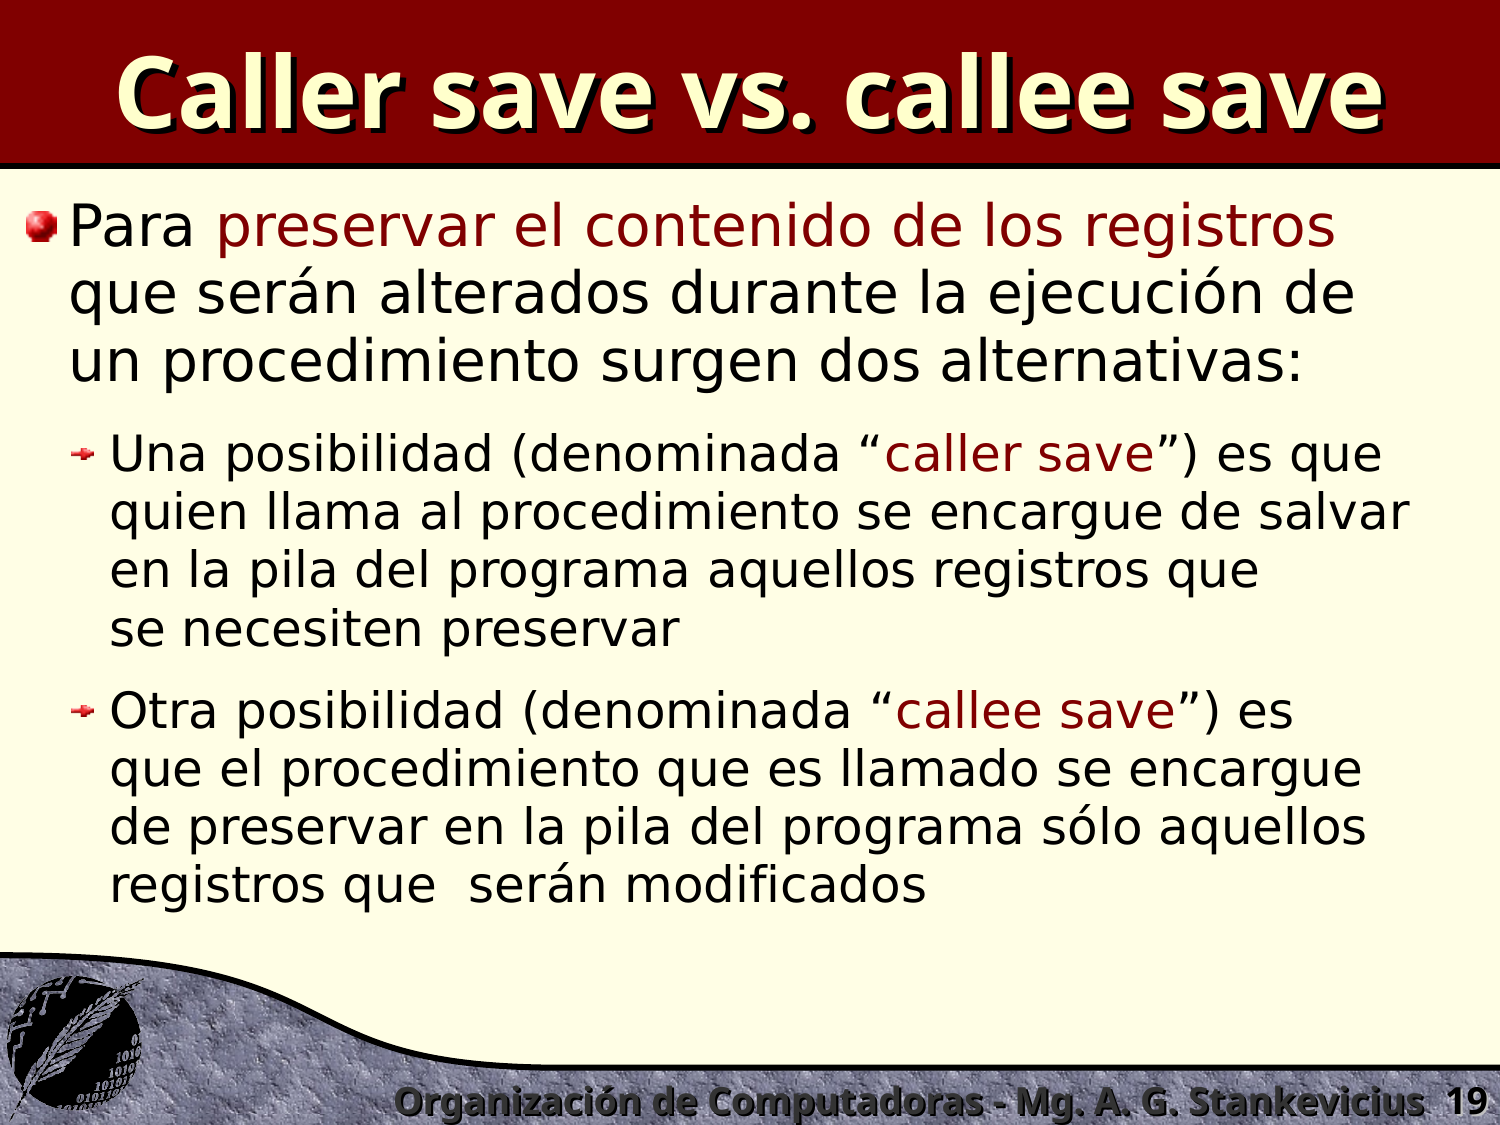

# Caller save vs. callee save
Para preservar el contenido de los registros
que serán alterados durante la ejecución de
un procedimiento surgen dos alternativas:
Una posibilidad (denominada “caller save”) es que quien llama al procedimiento se encargue de salvar en la pila del programa aquellos registros que
se necesiten preservar
Otra posibilidad (denominada “callee save”) es
que el procedimiento que es llamado se encargue
de preservar en la pila del programa sólo aquellos registros que serán modificados
19